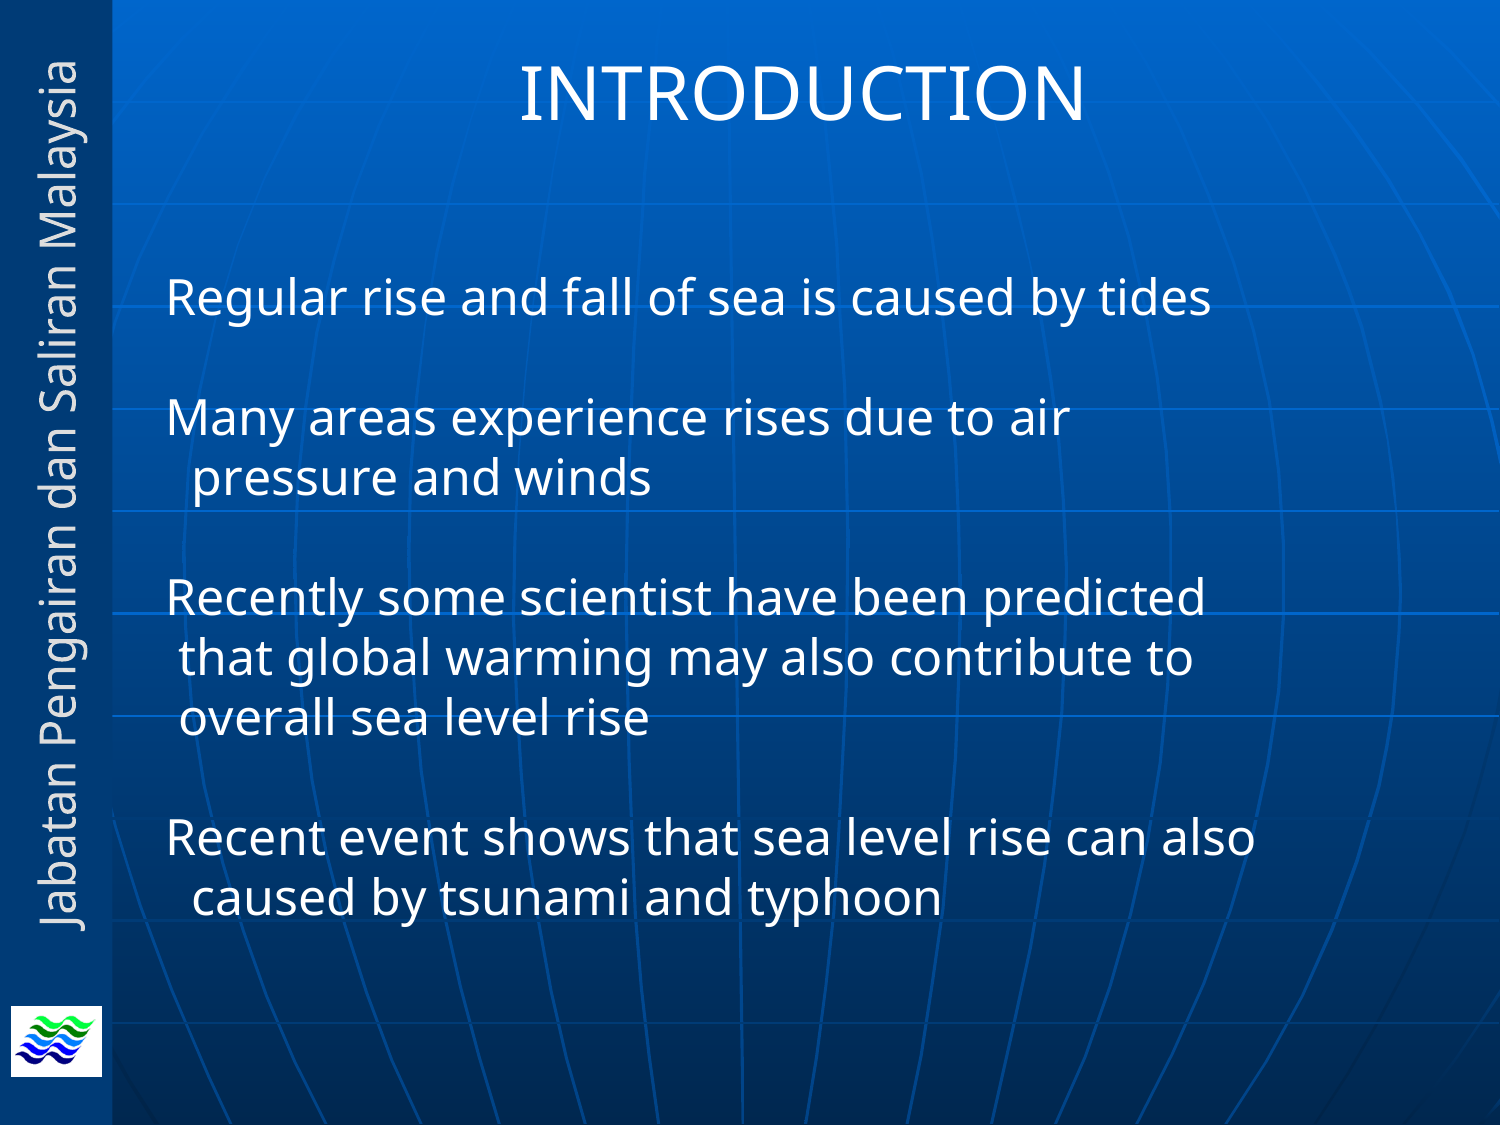

INTRODUCTION
 Regular rise and fall of sea is caused by tides
 Many areas experience rises due to air
 pressure and winds
 Recently some scientist have been predicted
 that global warming may also contribute to
 overall sea level rise
 Recent event shows that sea level rise can also
 caused by tsunami and typhoon
Jabatan Pengairan dan Saliran Malaysia